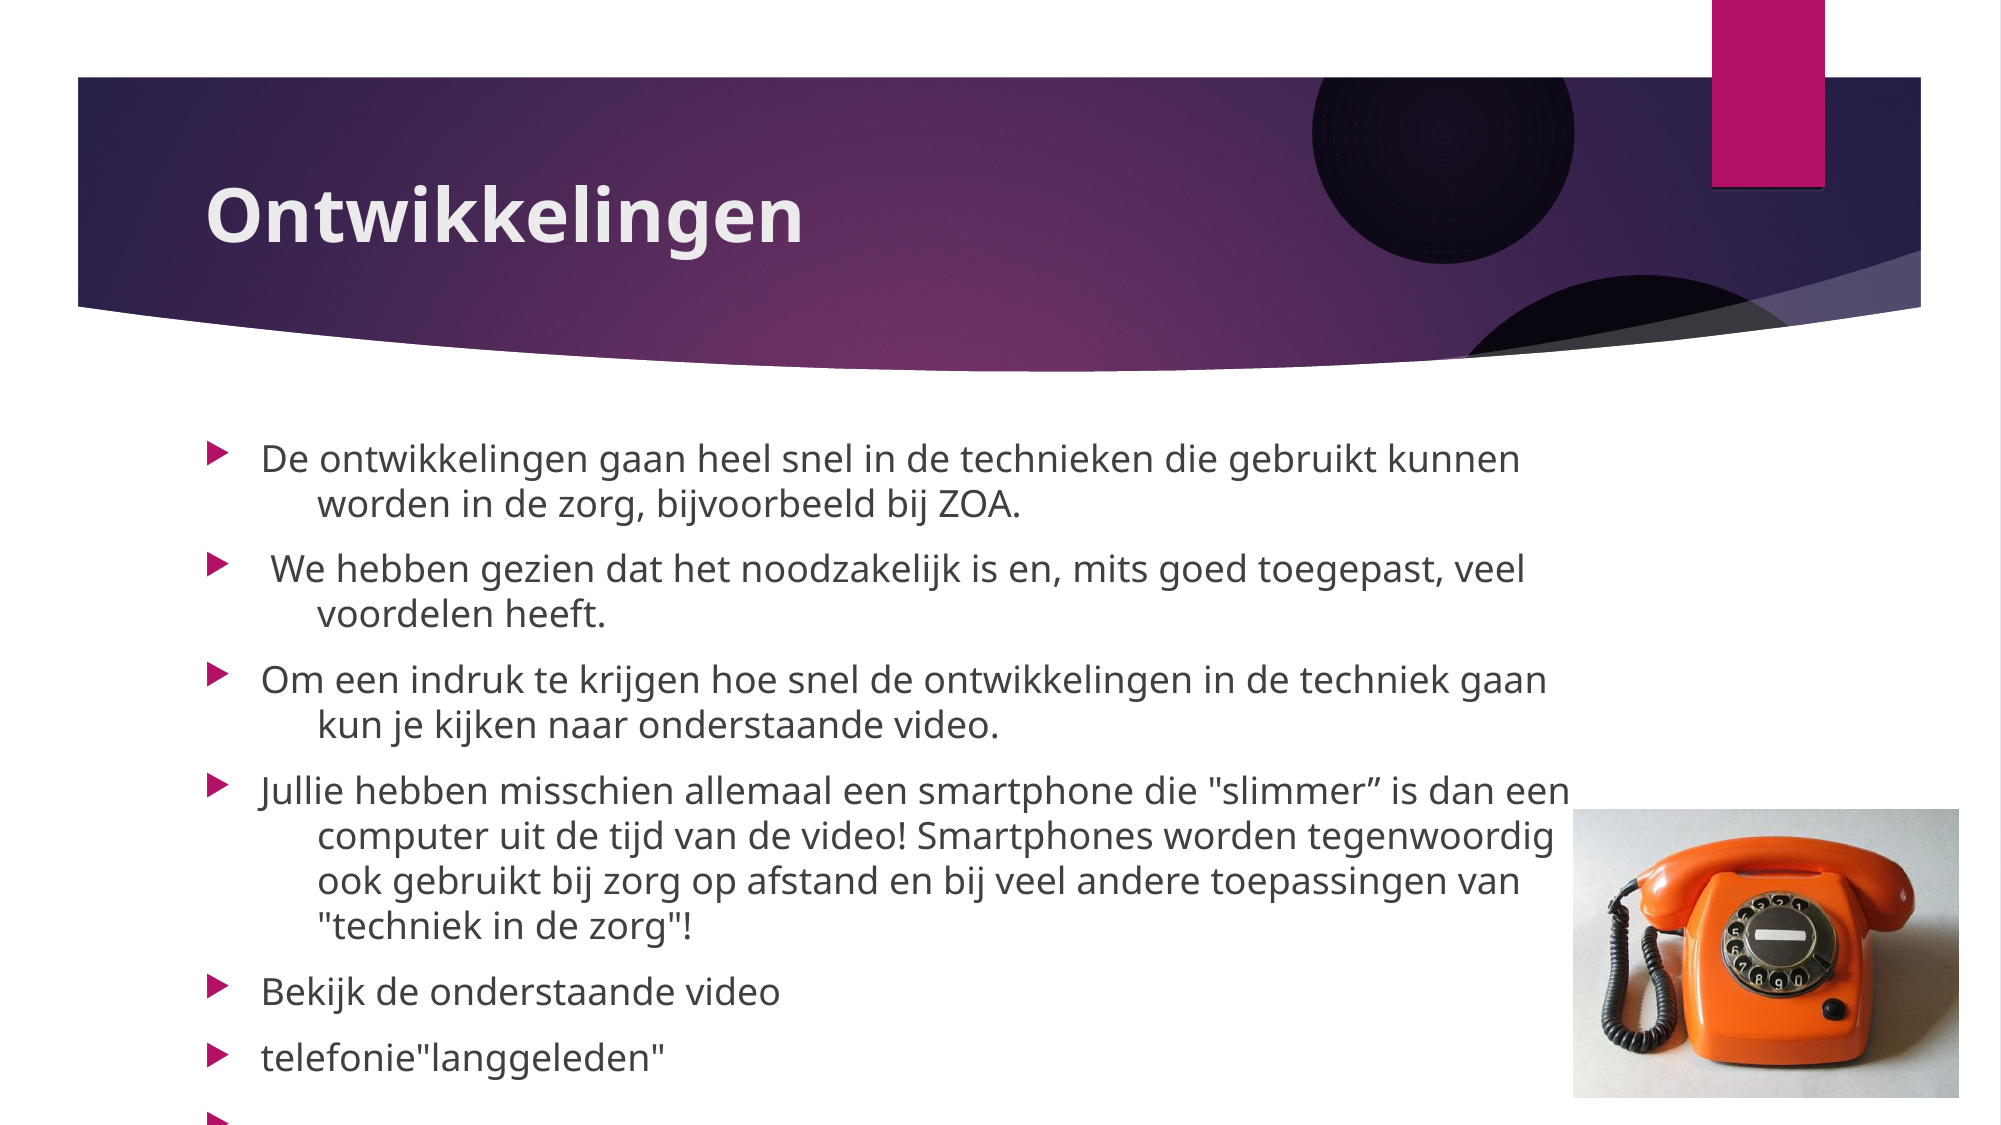

# Ontwikkelingen
De ontwikkelingen gaan heel snel in de technieken die gebruikt kunnen worden in de zorg, bijvoorbeeld bij ZOA.
 We hebben gezien dat het noodzakelijk is en, mits goed toegepast, veel voordelen heeft.
Om een indruk te krijgen hoe snel de ontwikkelingen in de techniek gaan kun je kijken naar onderstaande video.
Jullie hebben misschien allemaal een smartphone die "slimmer” is dan een computer uit de tijd van de video! Smartphones worden tegenwoordig ook gebruikt bij zorg op afstand en bij veel andere toepassingen van "techniek in de zorg"!
Bekijk de onderstaande video
telefonie"langgeleden"